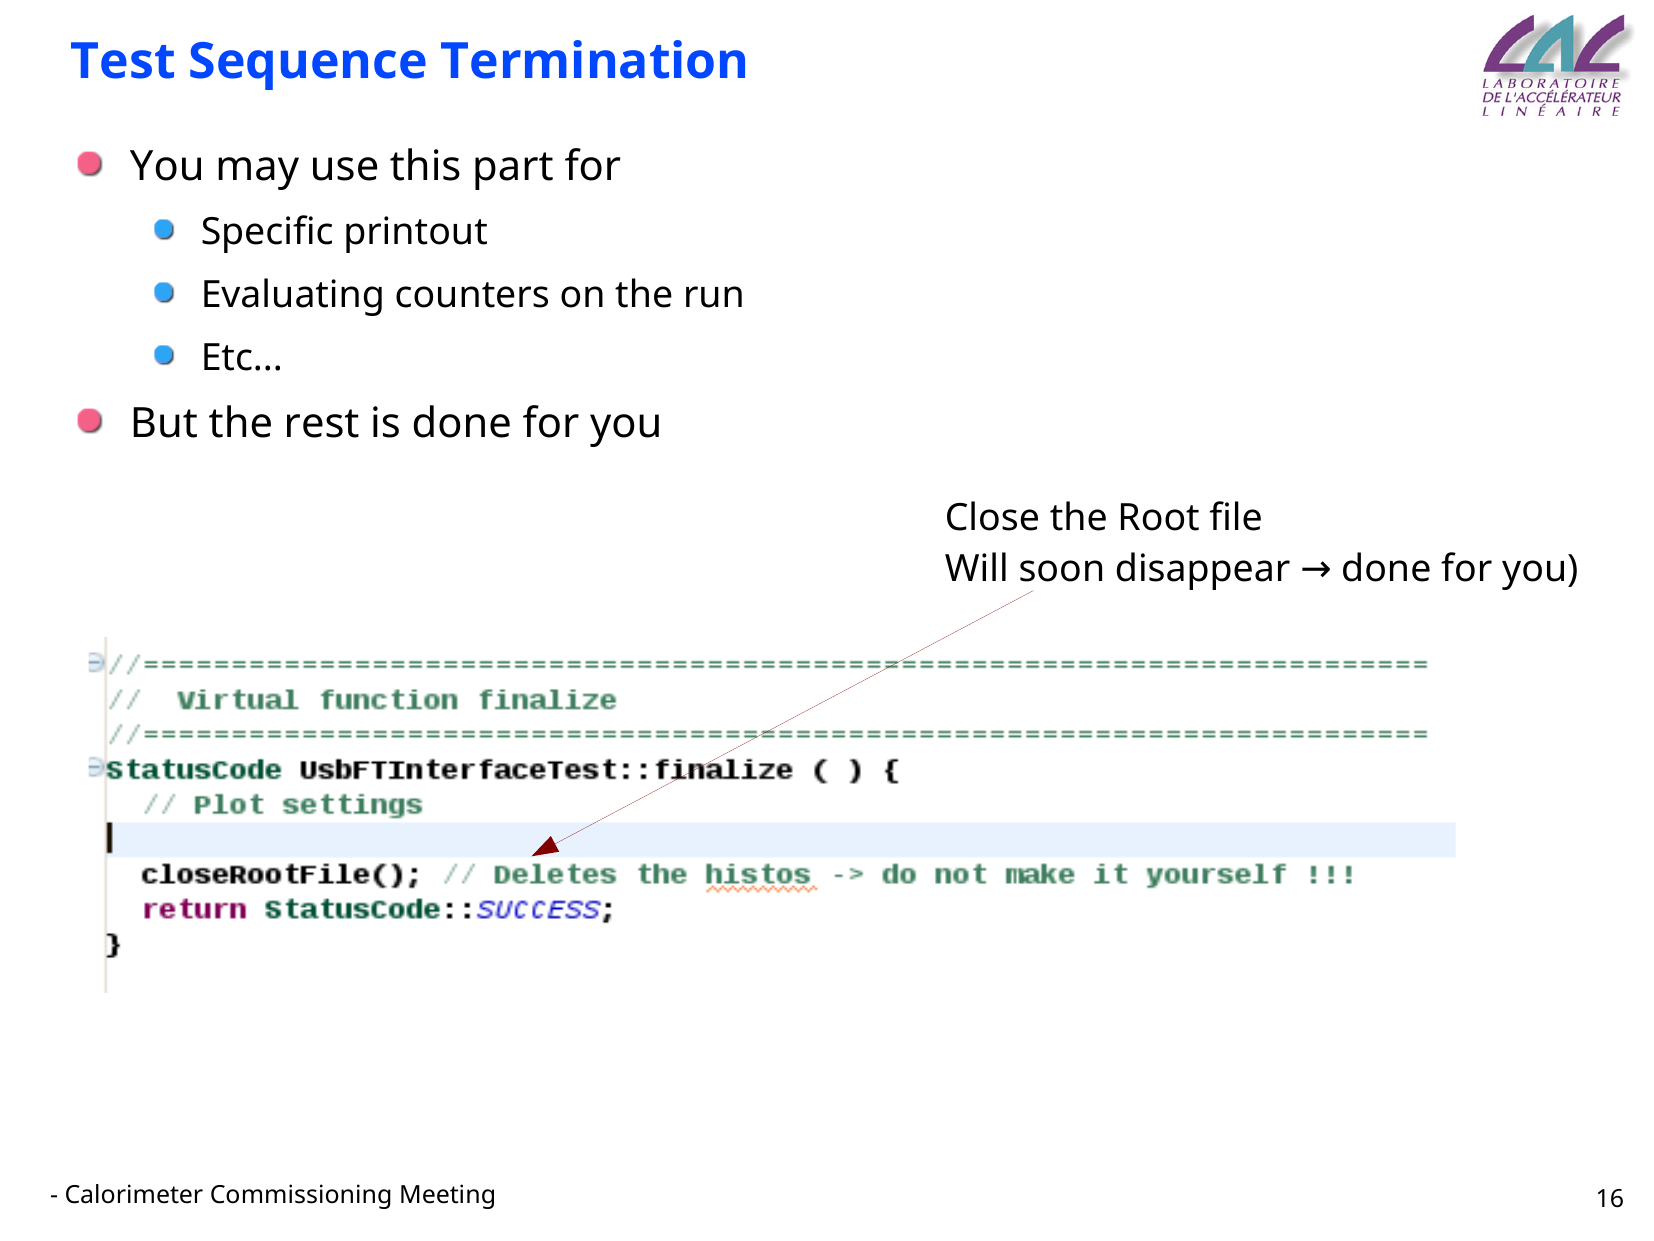

# Test Sequence Termination
You may use this part for
Specific printout
Evaluating counters on the run
Etc...
But the rest is done for you
Close the Root file
Will soon disappear → done for you)
Calorimeter : Commissioning Meeting